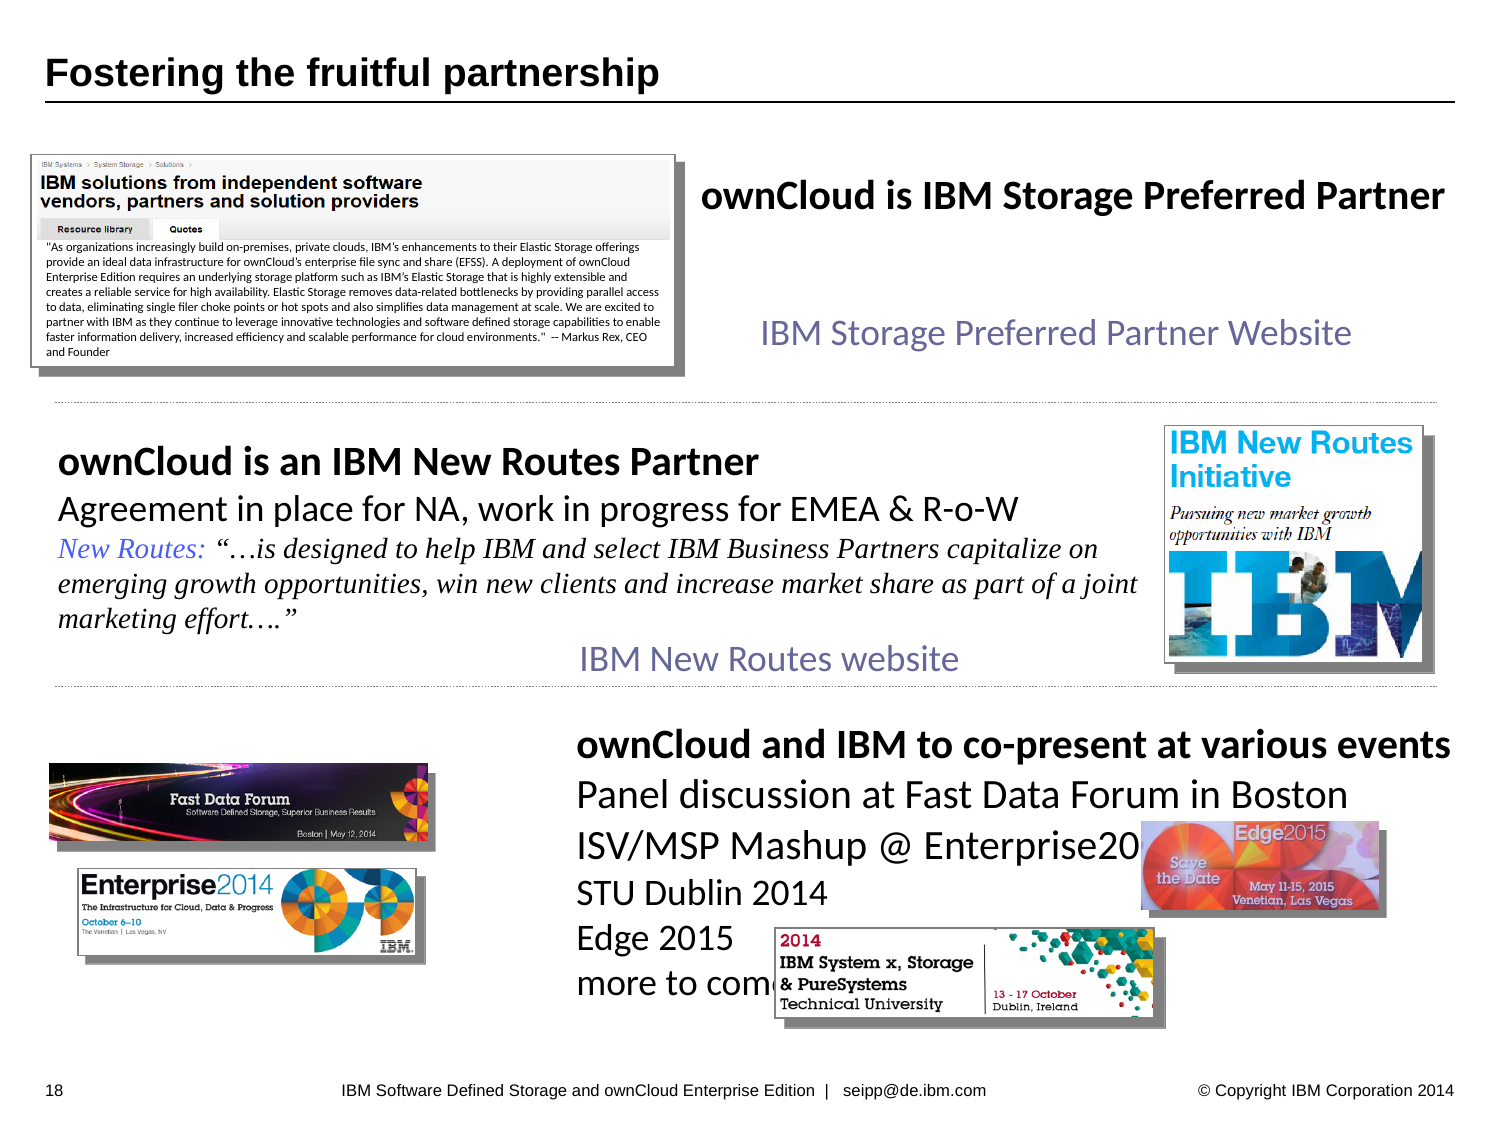

# Fostering the fruitful partnership
ownCloud is IBM Storage Preferred Partner
For more information about ownCloud as an
IBM Storage Preferred Partner, please visit
the IBM Storage Preferred Partner Website
"As organizations increasingly build on-premises, private clouds, IBM’s enhancements to their Elastic Storage offerings provide an ideal data infrastructure for ownCloud’s enterprise file sync and share (EFSS). A deployment of ownCloud Enterprise Edition requires an underlying storage platform such as IBM’s Elastic Storage that is highly extensible and creates a reliable service for high availability. Elastic Storage removes data-related bottlenecks by providing parallel access to data, eliminating single filer choke points or hot spots and also simplifies data management at scale. We are excited to partner with IBM as they continue to leverage innovative technologies and software defined storage capabilities to enable faster information delivery, increased efficiency and scalable performance for cloud environments." -- Markus Rex, CEO and Founder
ownCloud is an IBM New Routes Partner
Agreement in place for NA, work in progress for EMEA & R-o-W
New Routes: “…is designed to help IBM and select IBM Business Partners capitalize on emerging growth opportunities, win new clients and increase market share as part of a joint marketing effort….”
For more information, please visit IBM New Routes website
ownCloud and IBM to co-present at various events
Panel discussion at Fast Data Forum in Boston
ISV/MSP Mashup @ Enterprise2014
STU Dublin 2014
Edge 2015
more to come…
18
IBM Software Defined Storage and ownCloud Enterprise Edition | seipp@de.ibm.com